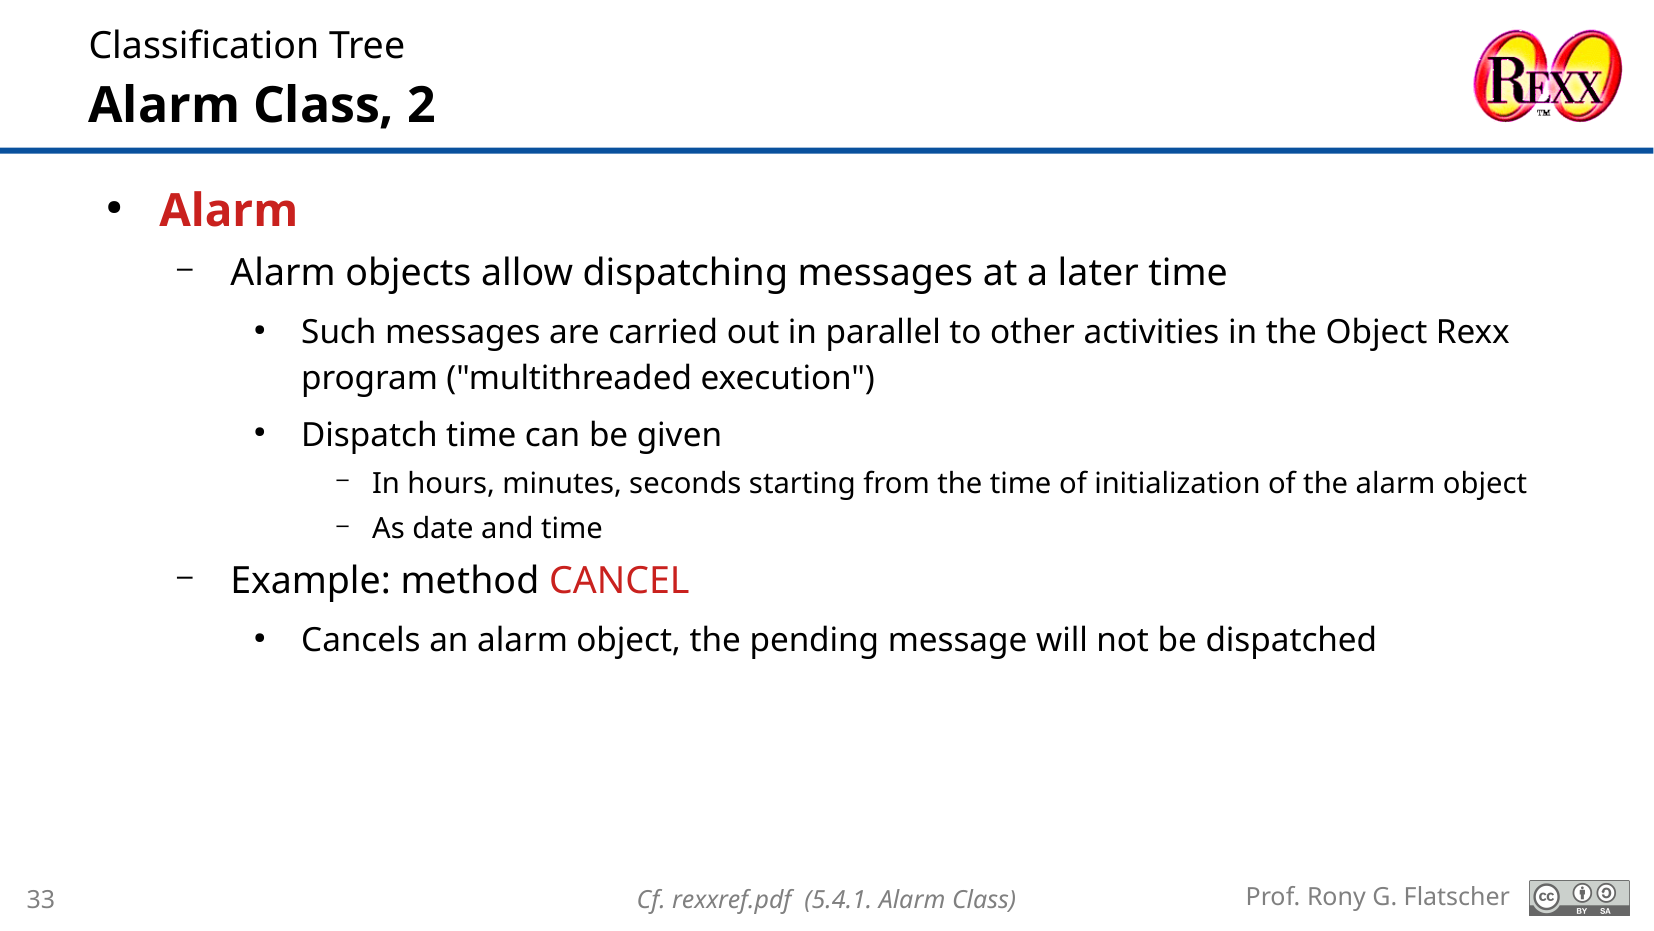

Classification Tree
Alarm Class, 2
# Alarm
Alarm objects allow dispatching messages at a later time
Such messages are carried out in parallel to other activities in the Object Rexx program ("multithreaded execution")
Dispatch time can be given
In hours, minutes, seconds starting from the time of initialization of the alarm object
As date and time
Example: method CANCEL
Cancels an alarm object, the pending message will not be dispatched
Cf. rexxref.pdf (5.4.1. Alarm Class)